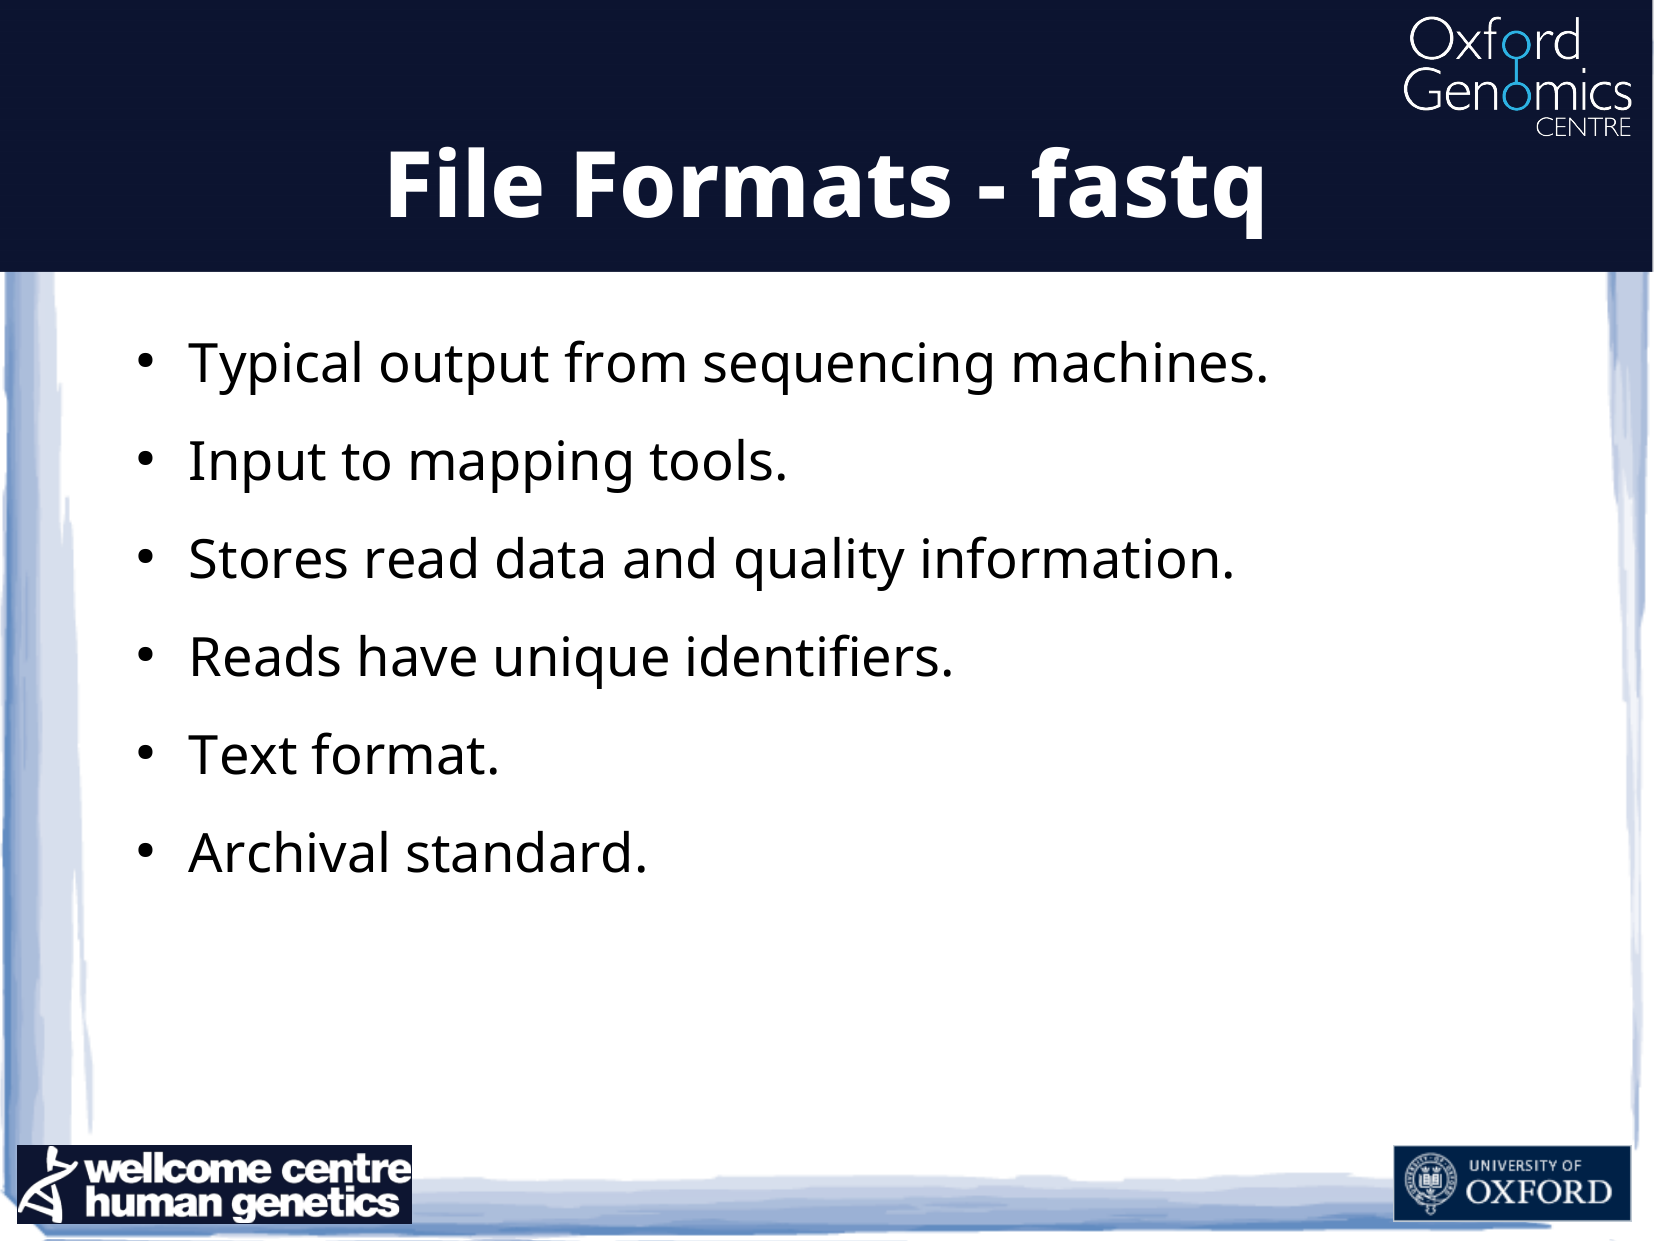

# File Formats - fastq
Typical output from sequencing machines.
Input to mapping tools.
Stores read data and quality information.
Reads have unique identifiers.
Text format.
Archival standard.